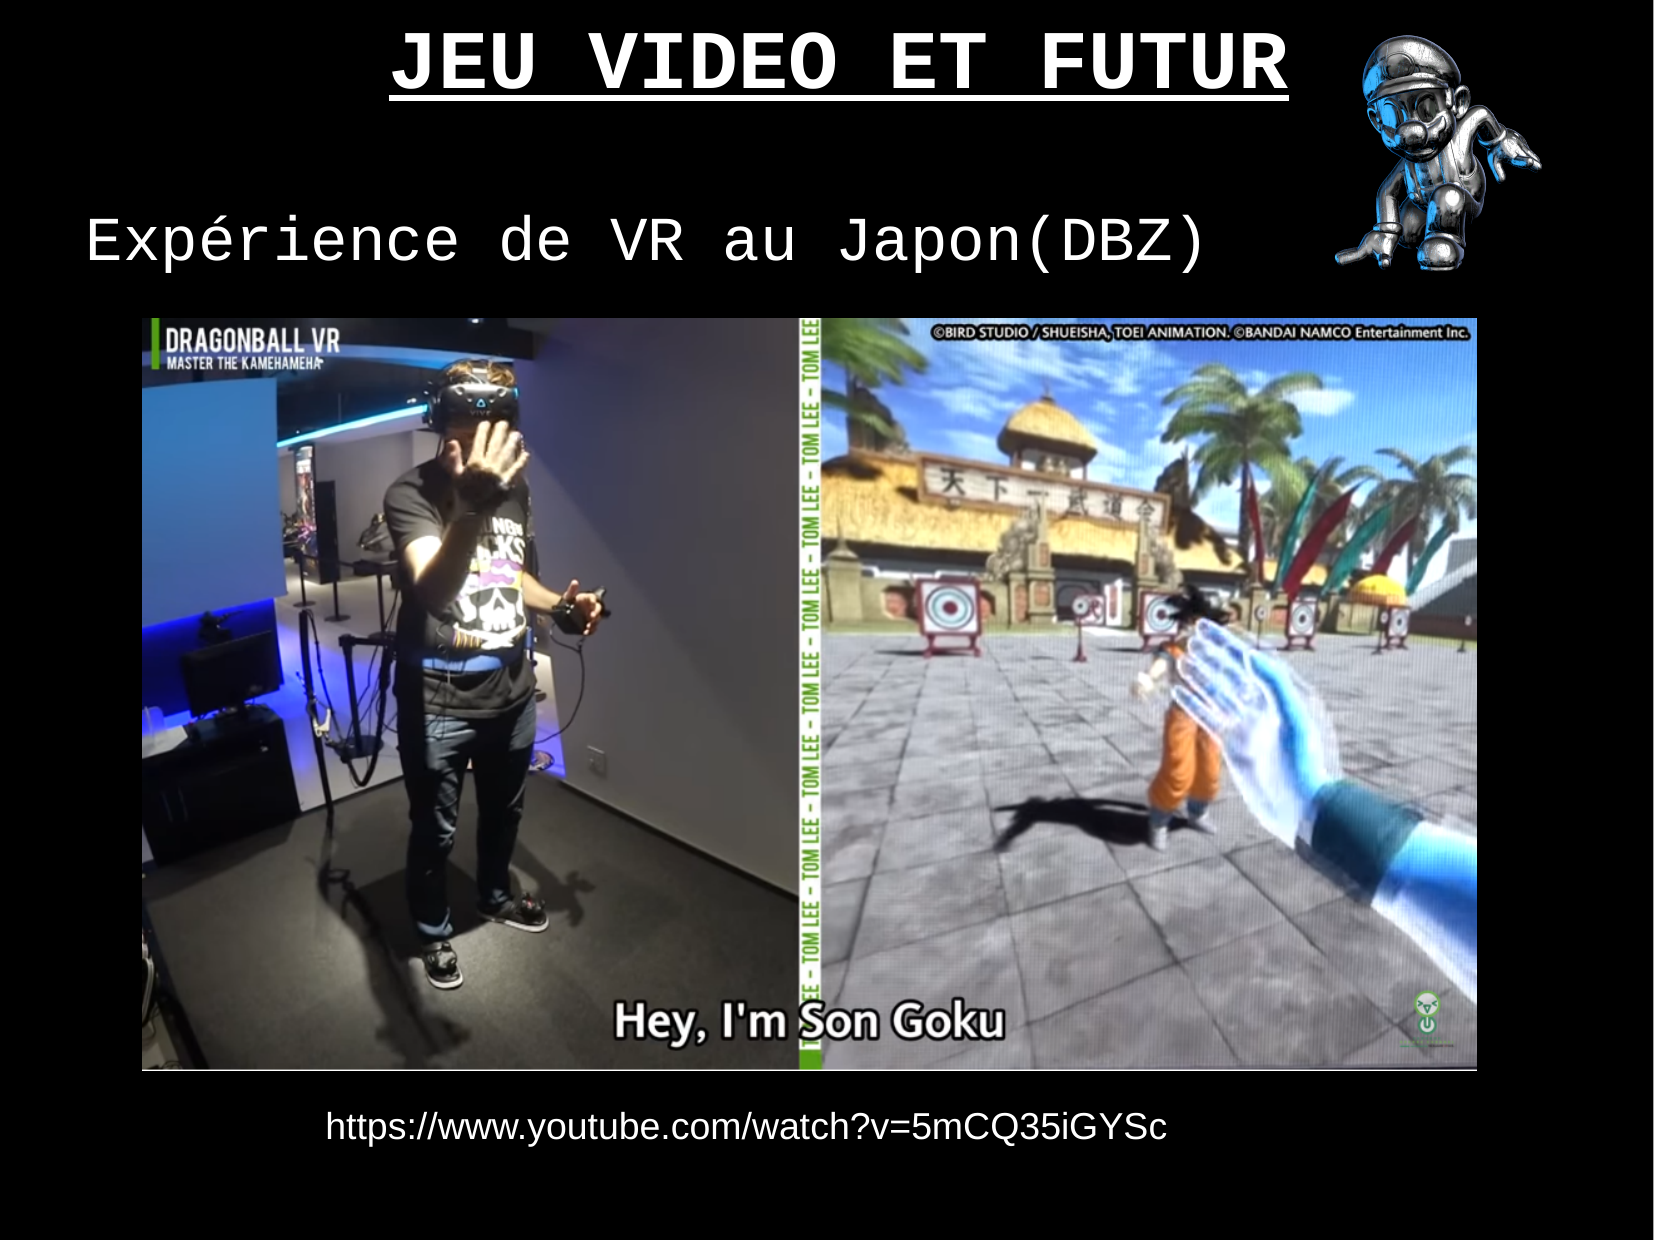

JEU VIDEO ET FUTUR
Expérience de VR au Japon(DBZ)
https://www.youtube.com/watch?v=5mCQ35iGYSc